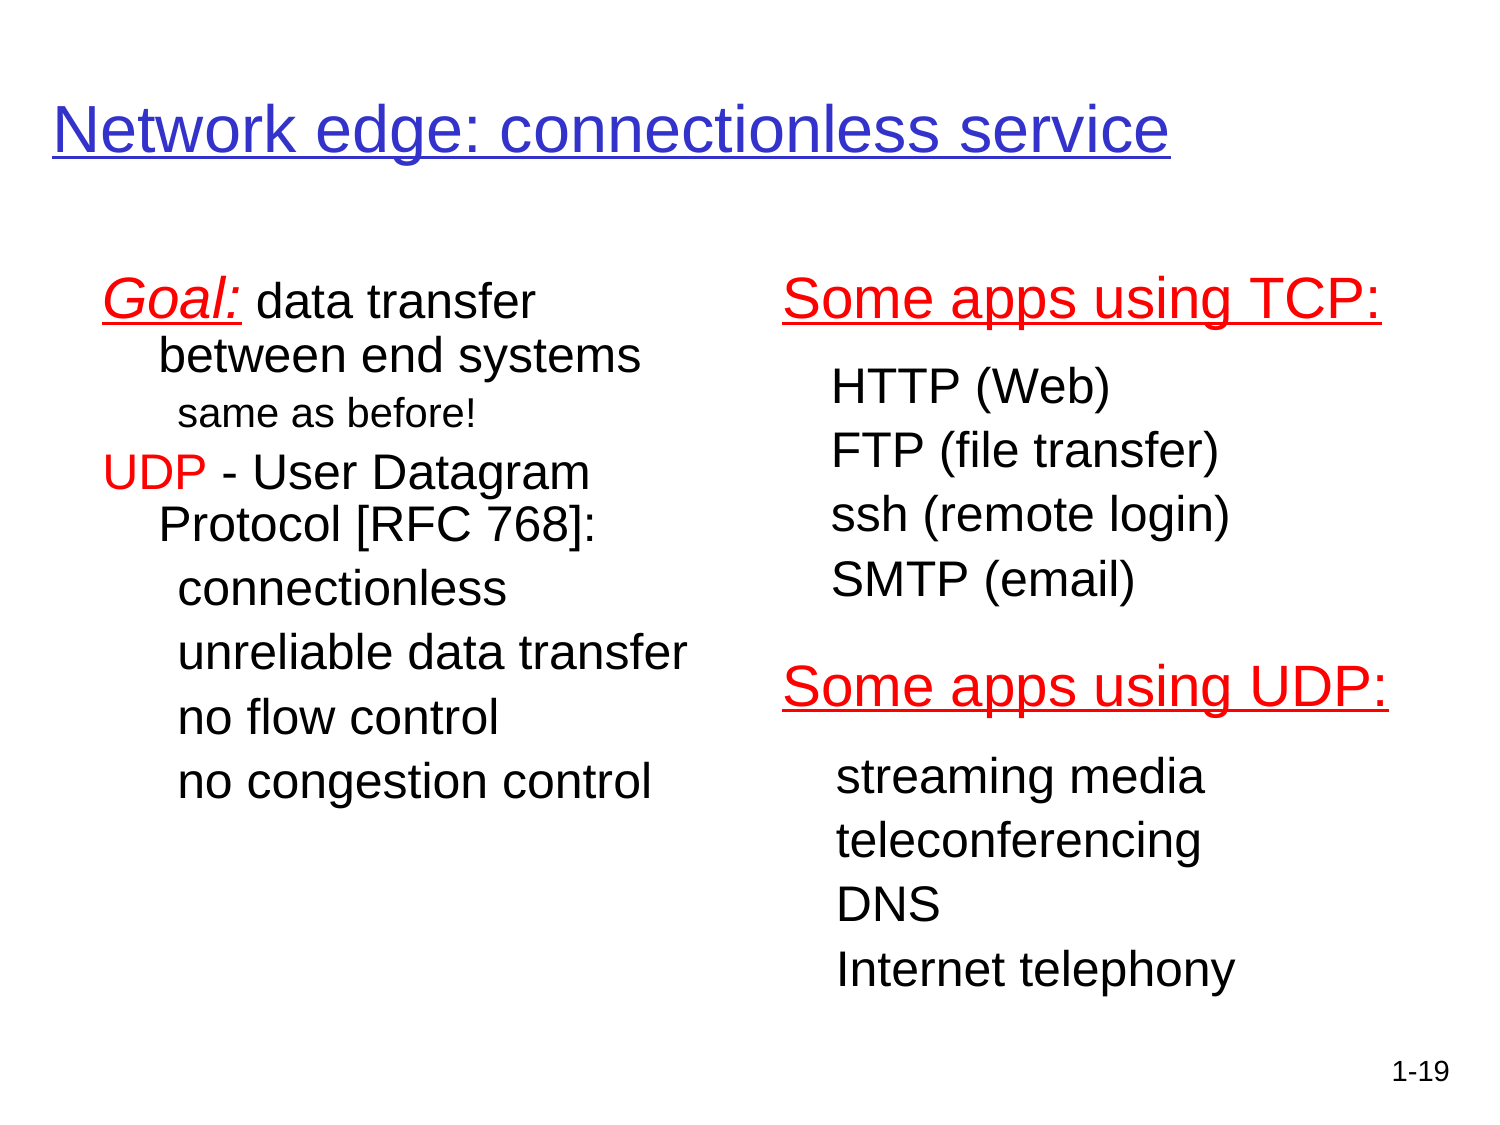

# Network edge: connectionless service
Goal: data transfer between end systems
same as before!
UDP - User Datagram Protocol [RFC 768]:
connectionless
unreliable data transfer
no flow control
no congestion control
Some apps using TCP:
Some apps using UDP:
HTTP (Web)
FTP (file transfer)
ssh (remote login)
SMTP (email)
streaming media
teleconferencing
DNS
Internet telephony
19